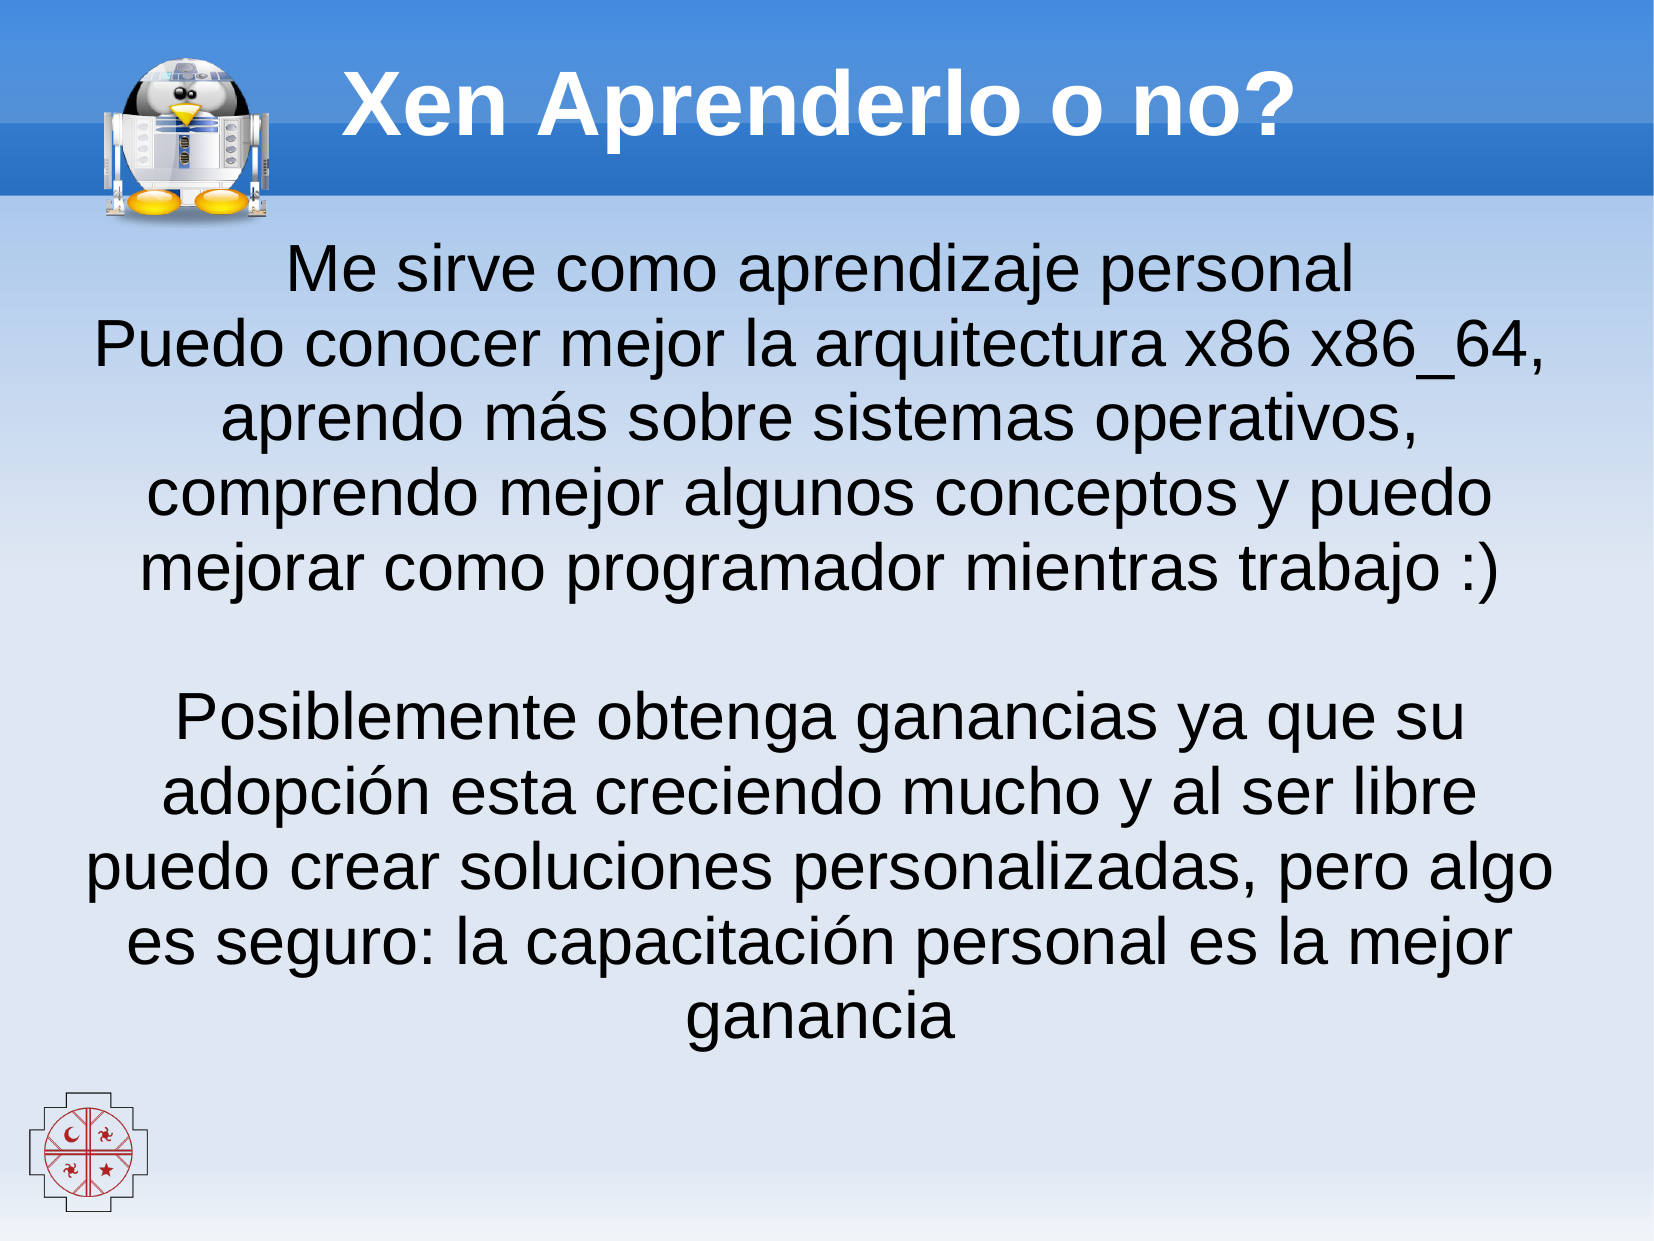

# Xen Aprenderlo o no?
Me sirve como aprendizaje personal
Puedo conocer mejor la arquitectura x86 x86_64, aprendo más sobre sistemas operativos, comprendo mejor algunos conceptos y puedo mejorar como programador mientras trabajo :)
Posiblemente obtenga ganancias ya que su adopción esta creciendo mucho y al ser libre puedo crear soluciones personalizadas, pero algo es seguro: la capacitación personal es la mejor ganancia